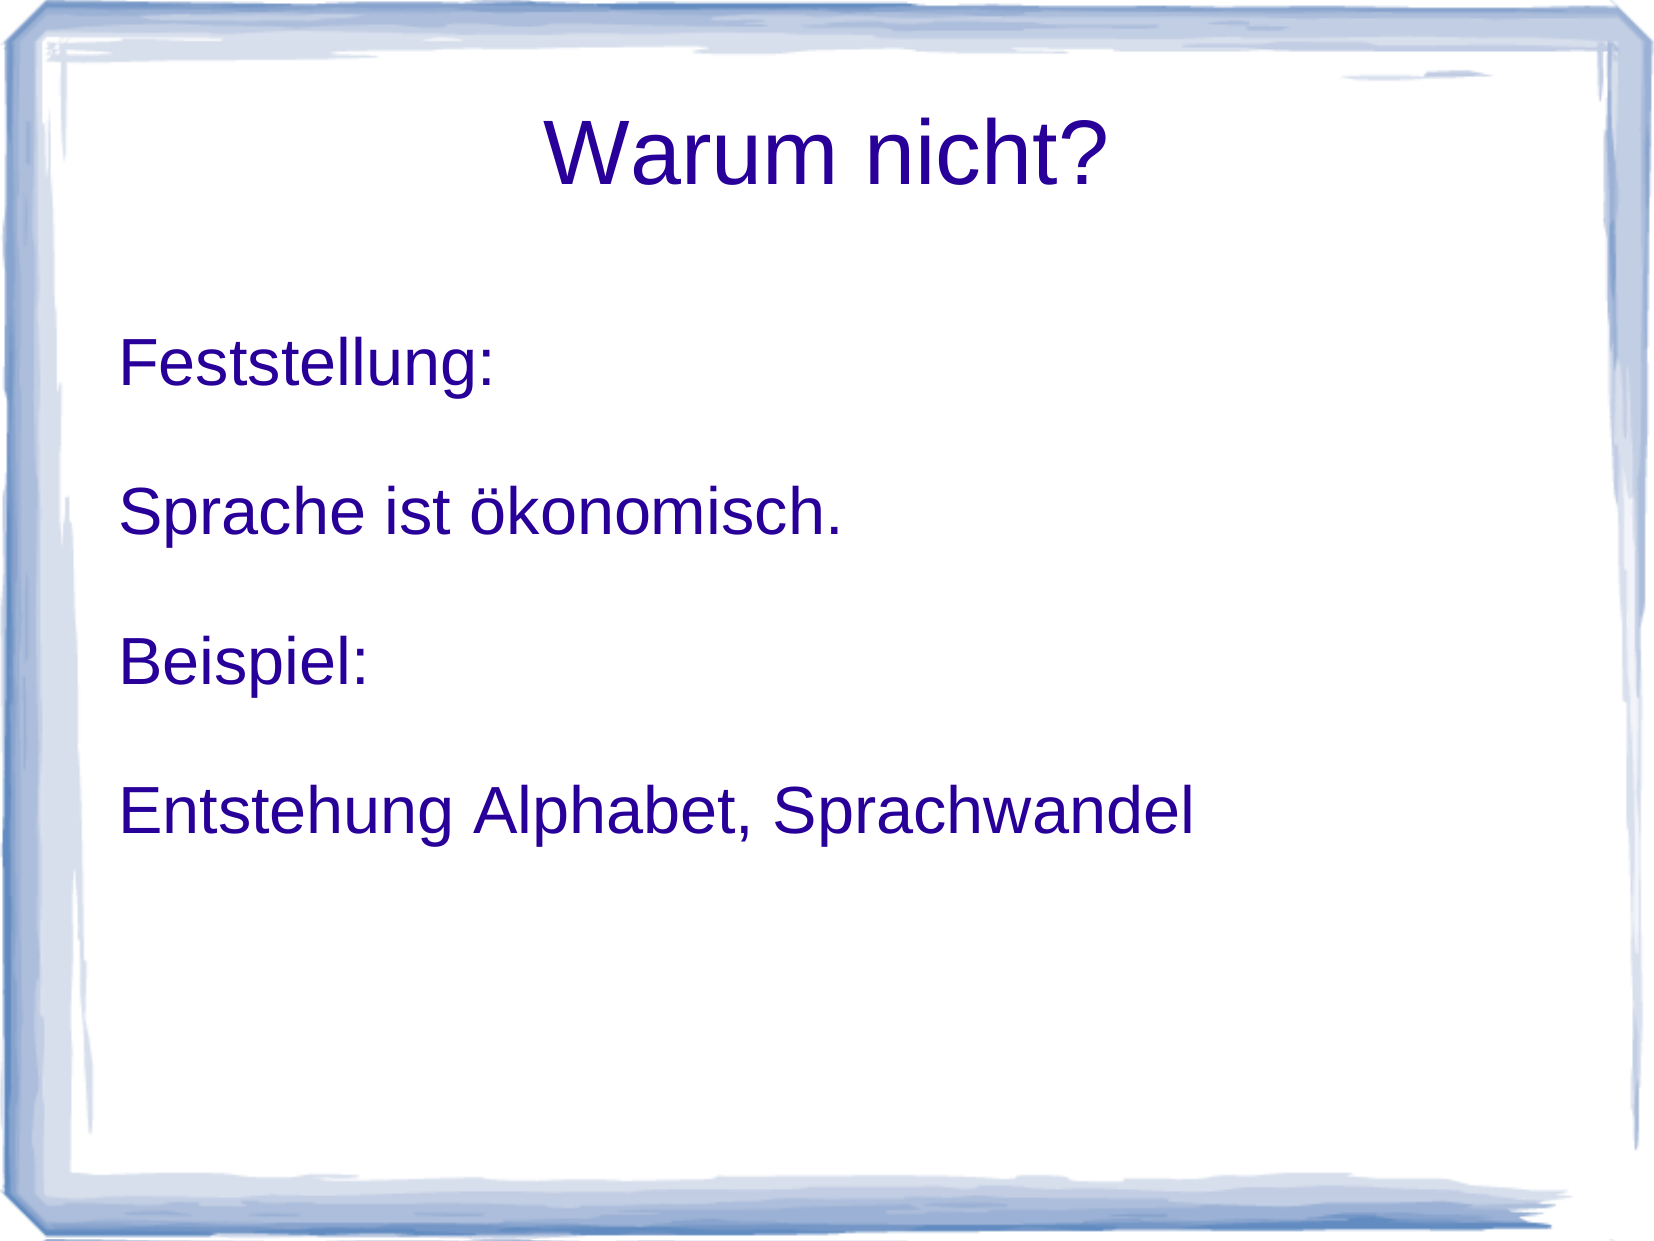

# Warum nicht?
Feststellung:
Sprache ist ökonomisch.
Beispiel:
Entstehung Alphabet, Sprachwandel